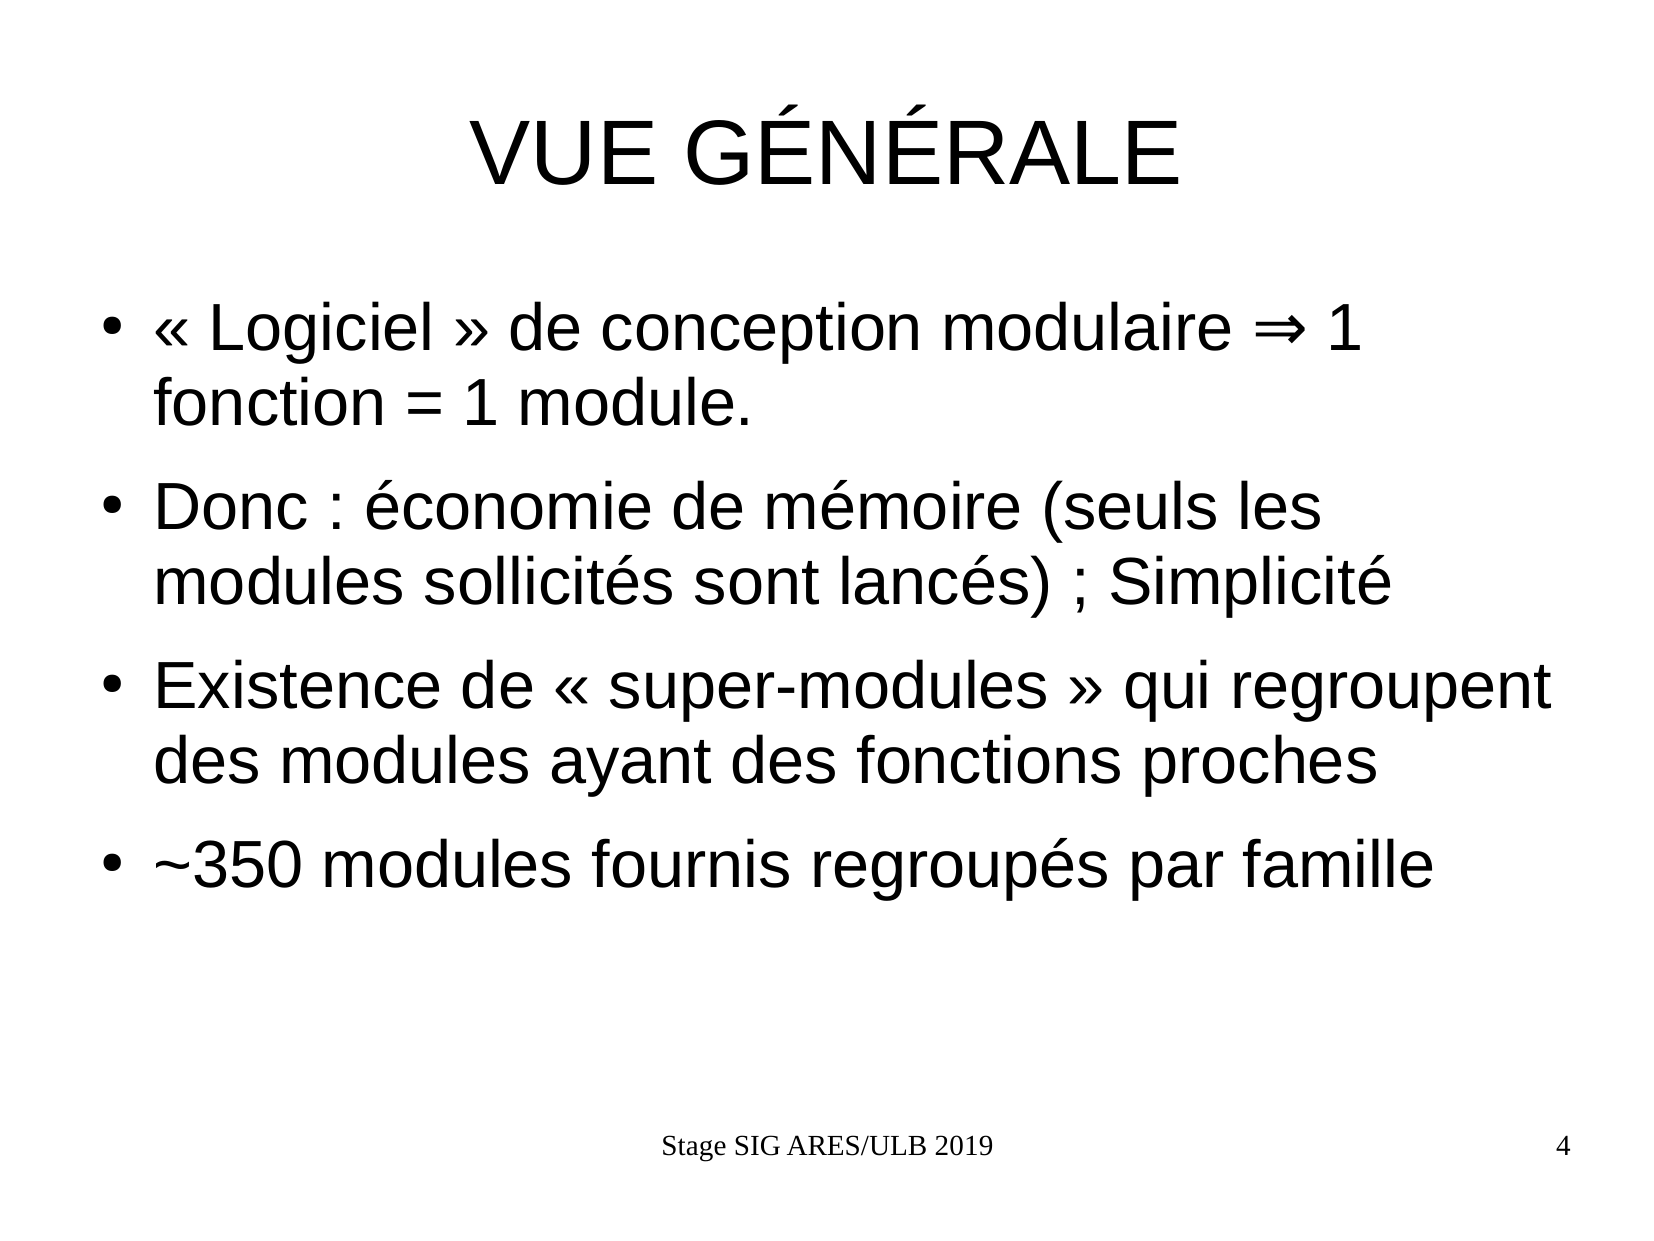

# VUE GÉNÉRALE
« Logiciel » de conception modulaire ⇒ 1 fonction = 1 module.
Donc : économie de mémoire (seuls les modules sollicités sont lancés) ; Simplicité
Existence de « super-modules » qui regroupent des modules ayant des fonctions proches
~350 modules fournis regroupés par famille
Stage SIG ARES/ULB 2019
4